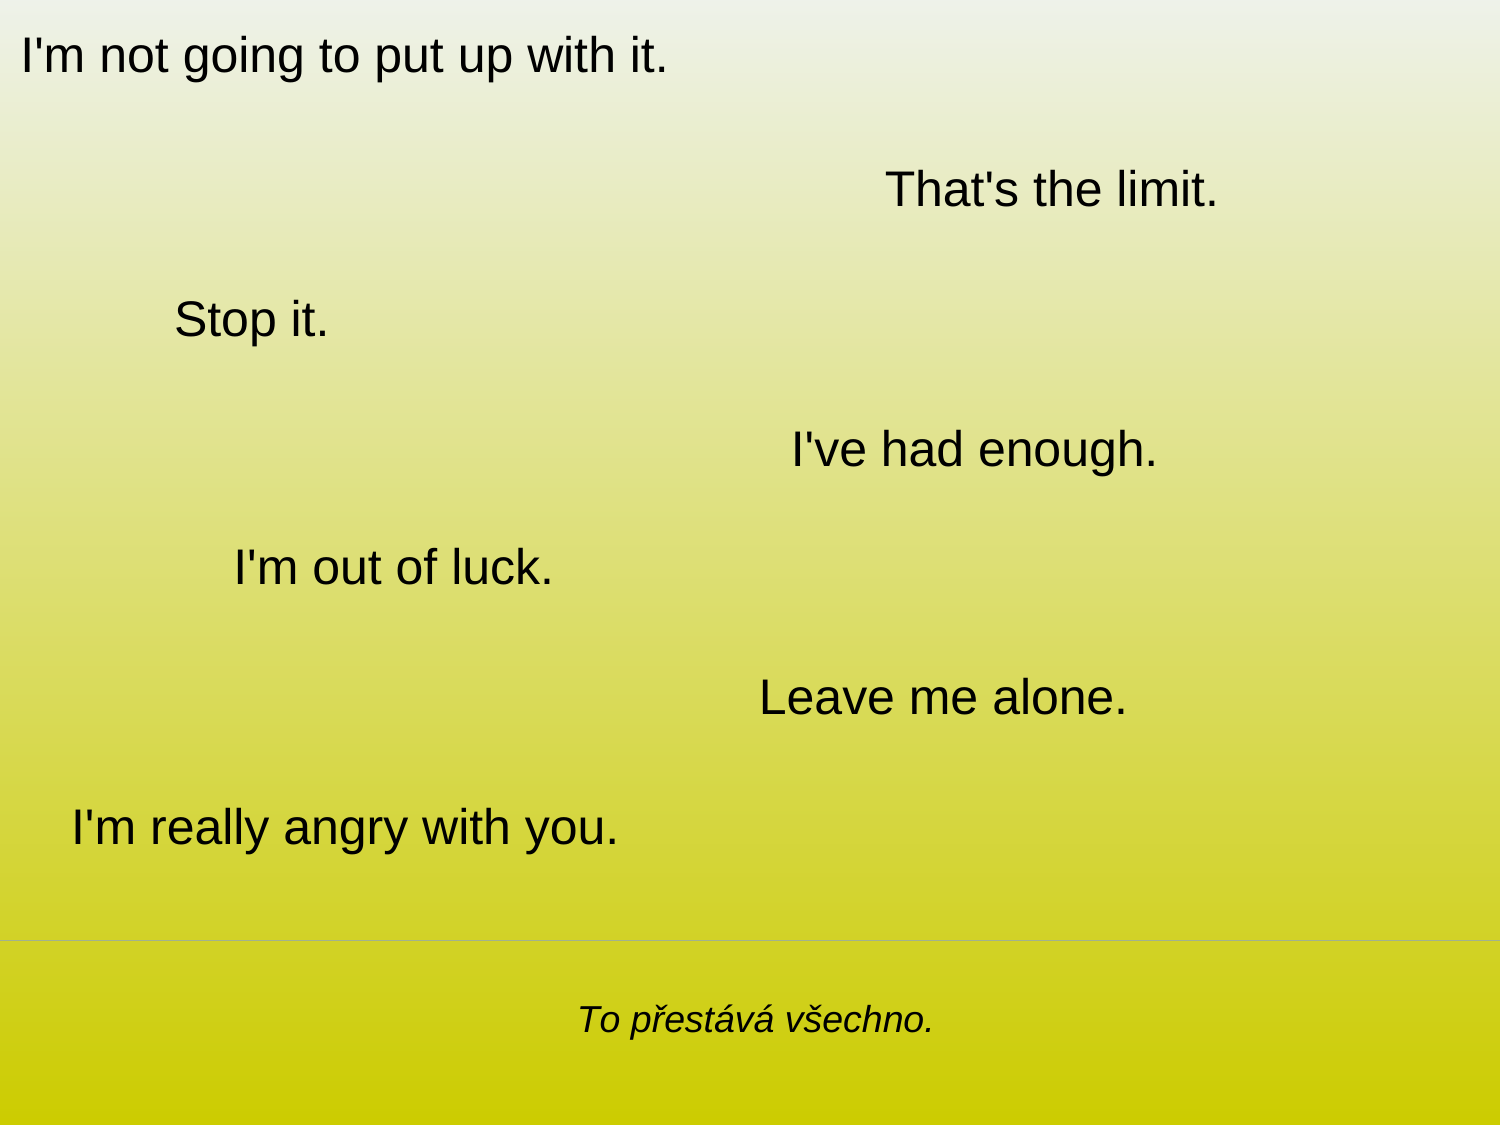

I'm not going to put up with it.
That's the limit.
Stop it.
I've had enough.
I'm out of luck.
Leave me alone.
I'm really angry with you.
To přestává všechno.